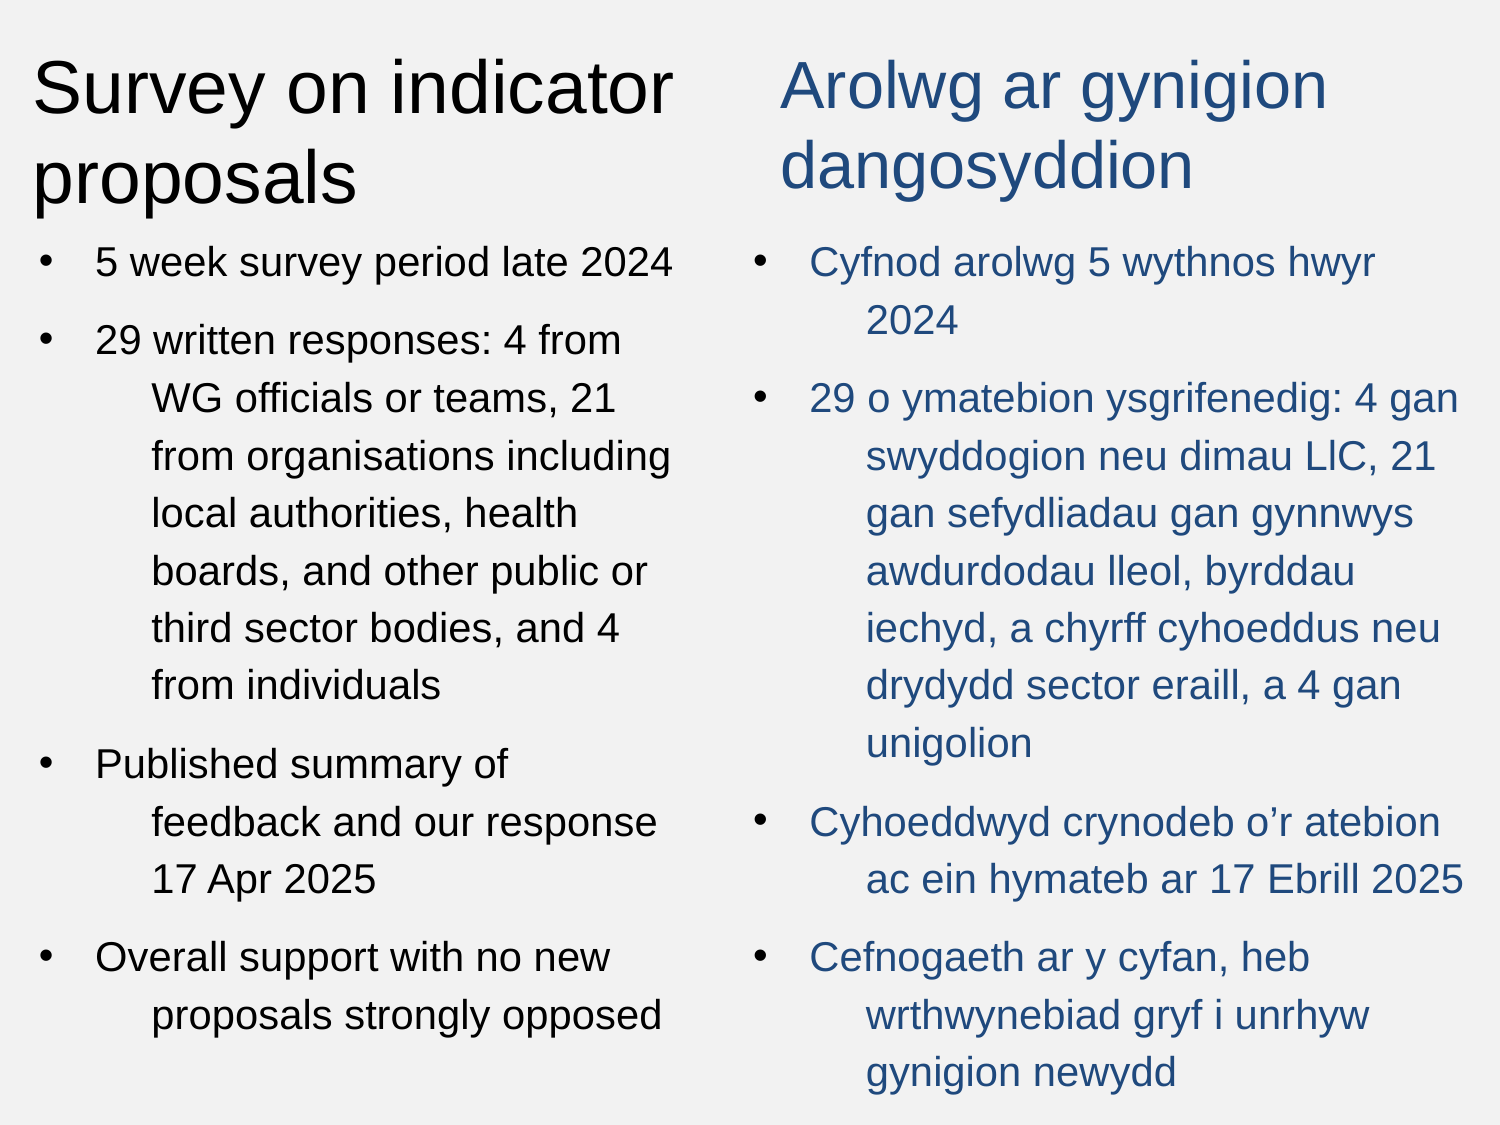

Survey on indicator proposals
Arolwg ar gynigion dangosyddion
5 week survey period late 2024
29 written responses: 4 from WG officials or teams, 21 from organisations including local authorities, health boards, and other public or third sector bodies, and 4 from individuals
Published summary of feedback and our response 17 Apr 2025
Overall support with no new proposals strongly opposed
Cyfnod arolwg 5 wythnos hwyr 2024
29 o ymatebion ysgrifenedig: 4 gan swyddogion neu dimau LlC, 21 gan sefydliadau gan gynnwys awdurdodau lleol, byrddau iechyd, a chyrff cyhoeddus neu drydydd sector eraill, a 4 gan unigolion
Cyhoeddwyd crynodeb o’r atebion ac ein hymateb ar 17 Ebrill 2025
Cefnogaeth ar y cyfan, heb wrthwynebiad gryf i unrhyw gynigion newydd